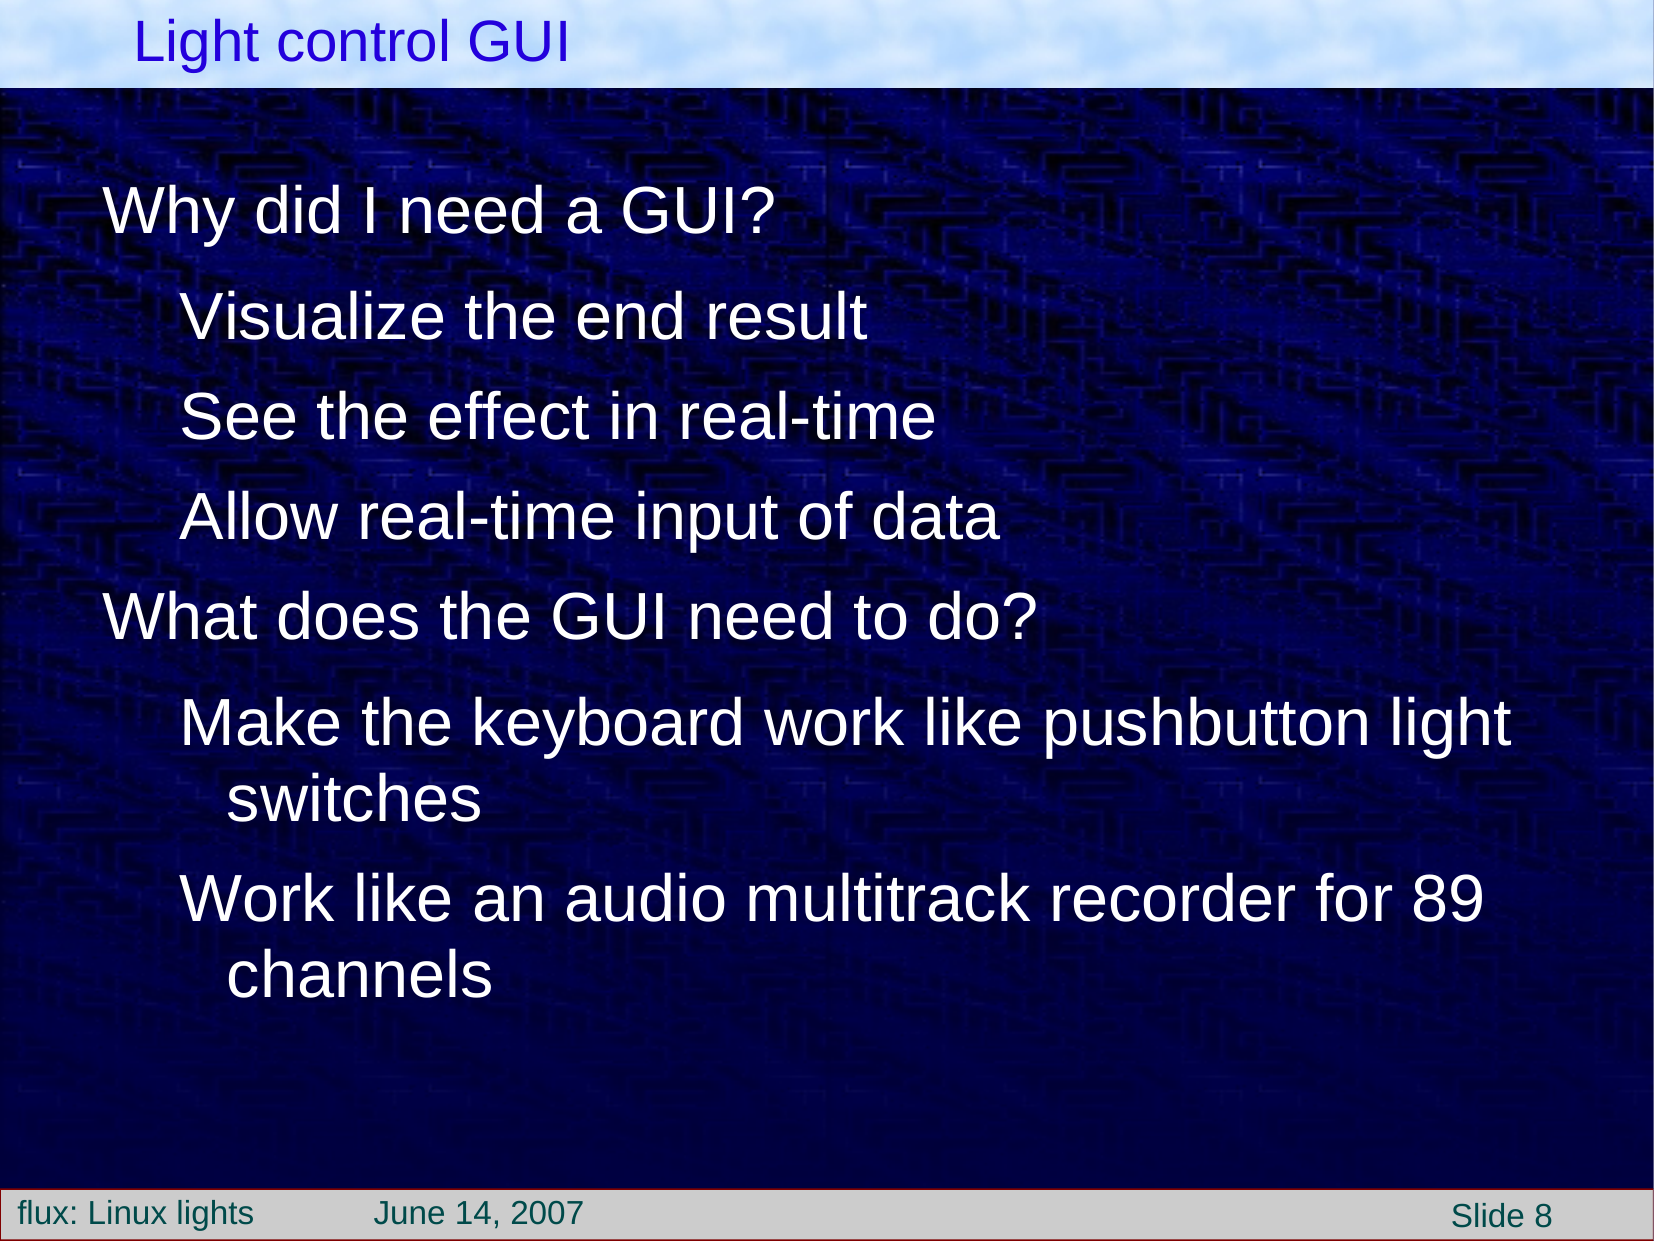

Light control GUI
# Why did I need a GUI?
Visualize the end result
See the effect in real-time
Allow real-time input of data
What does the GUI need to do?
Make the keyboard work like pushbutton light switches
Work like an audio multitrack recorder for 89 channels
flux: Linux lights	June 14, 2007
Slide